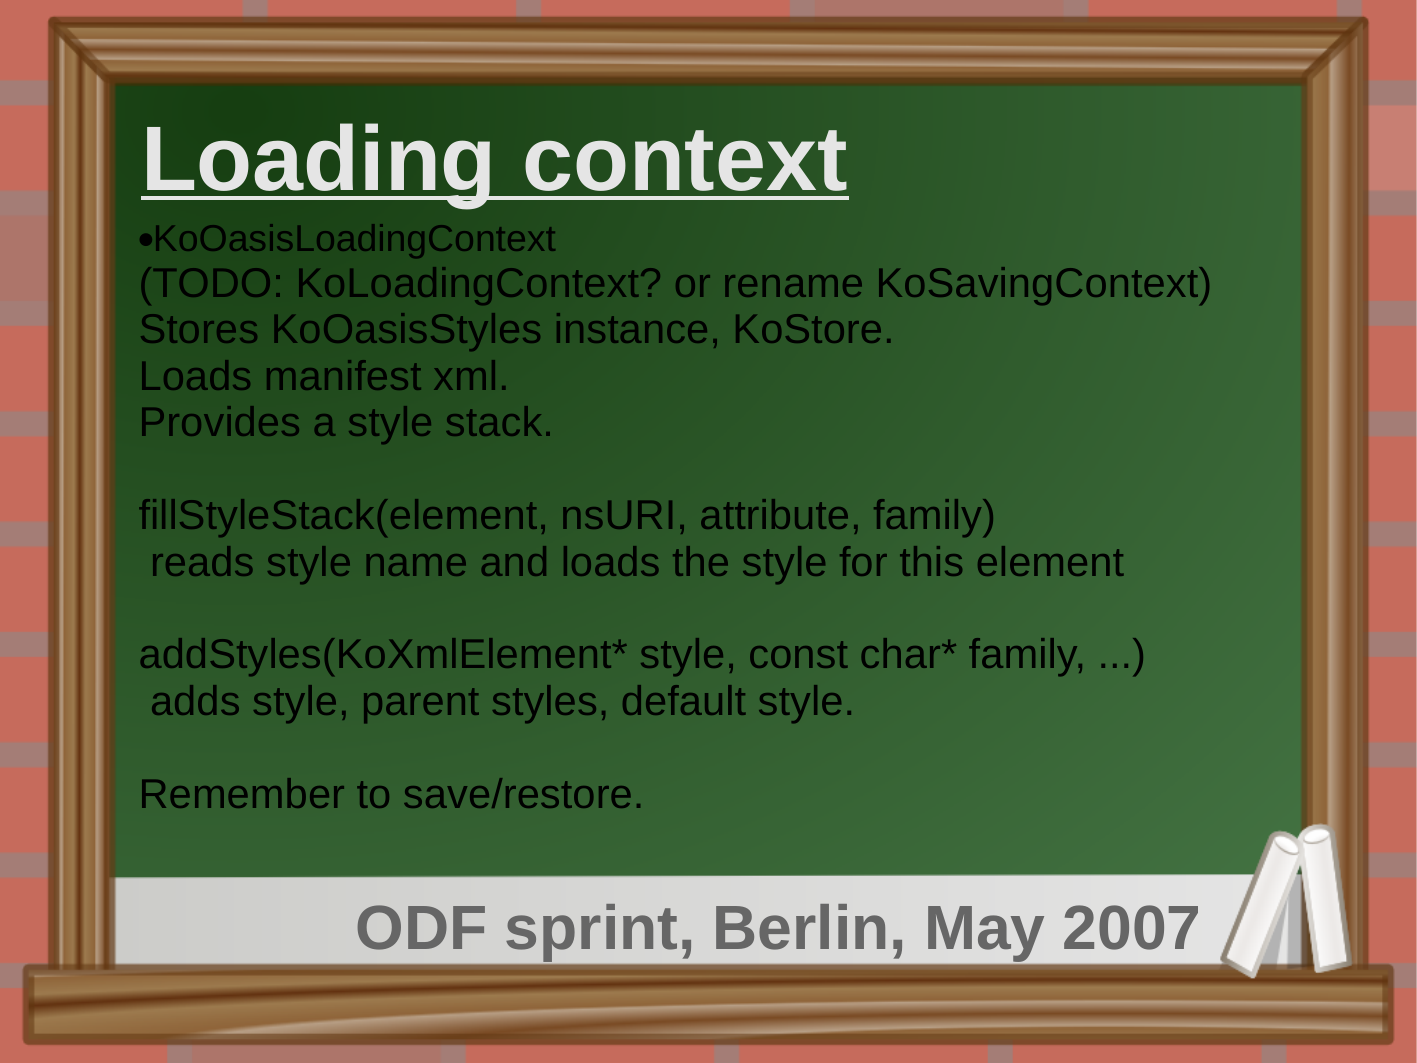

Loading context
KoOasisLoadingContext
(TODO: KoLoadingContext? or rename KoSavingContext)
Stores KoOasisStyles instance, KoStore.
Loads manifest xml.
Provides a style stack.
fillStyleStack(element, nsURI, attribute, family)
 reads style name and loads the style for this element
addStyles(KoXmlElement* style, const char* family, ...)
 adds style, parent styles, default style.
Remember to save/restore.